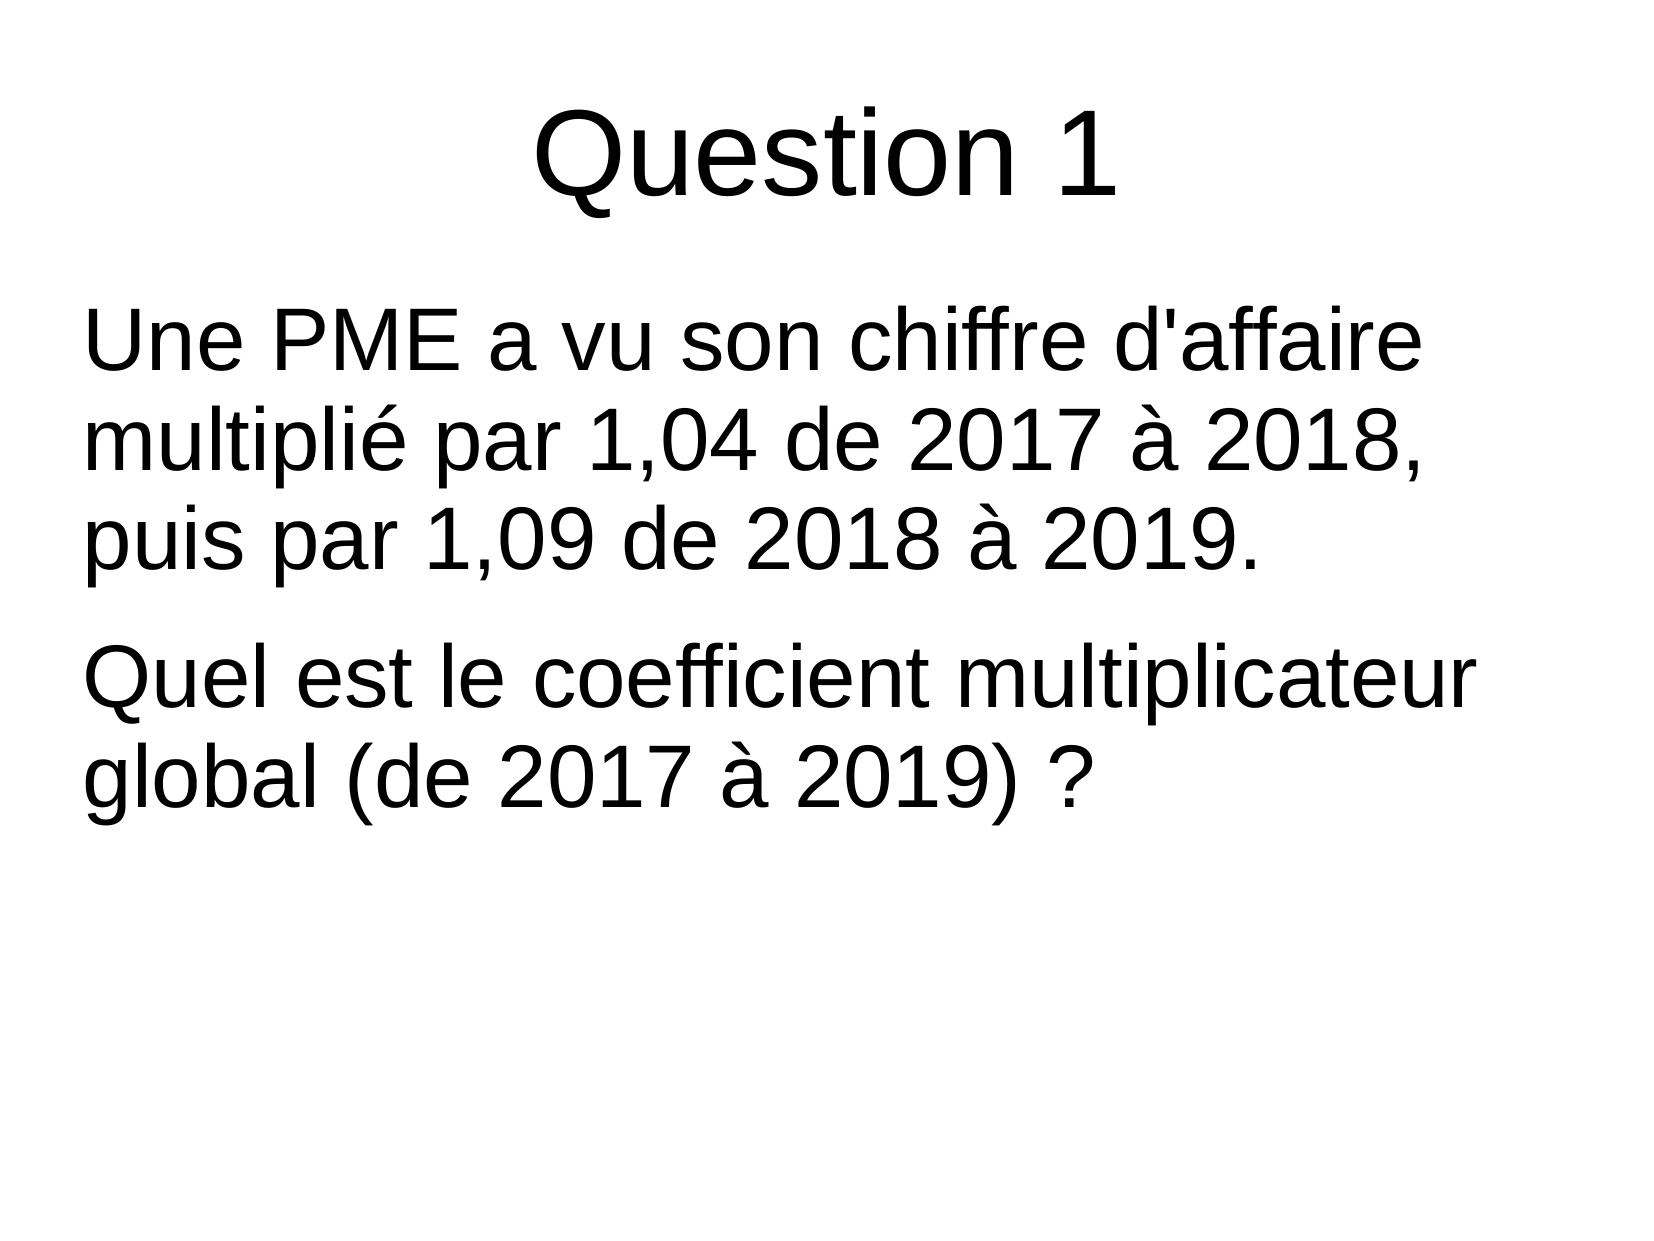

# Question 1
Une PME a vu son chiffre d'affaire multiplié par 1,04 de 2017 à 2018, puis par 1,09 de 2018 à 2019.
Quel est le coefficient multiplicateur global (de 2017 à 2019) ?